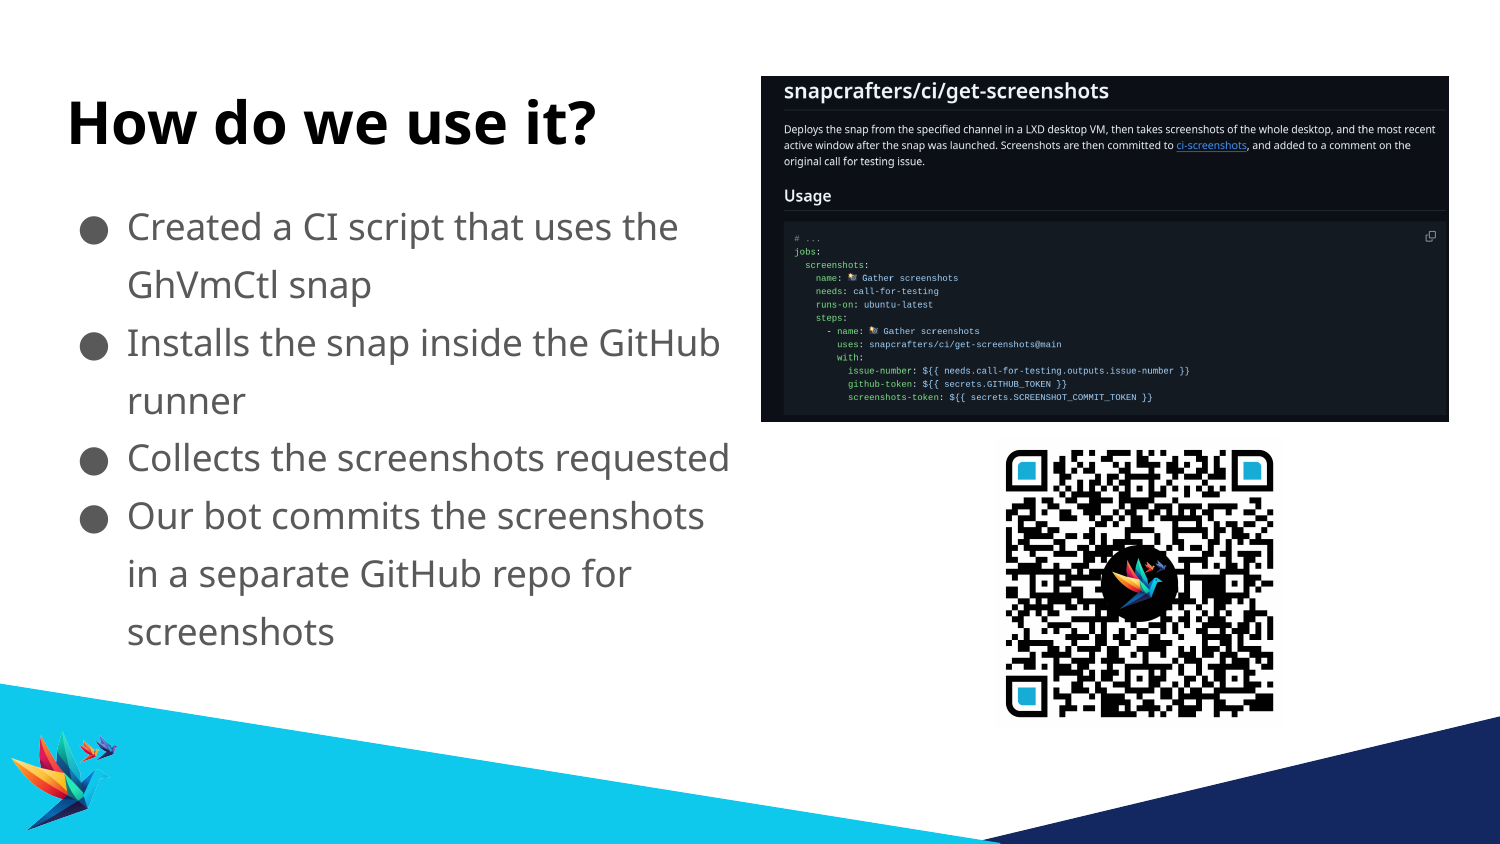

# How do we use it?
Created a CI script that uses the GhVmCtl snap
Installs the snap inside the GitHub runner
Collects the screenshots requested
Our bot commits the screenshots in a separate GitHub repo for screenshots